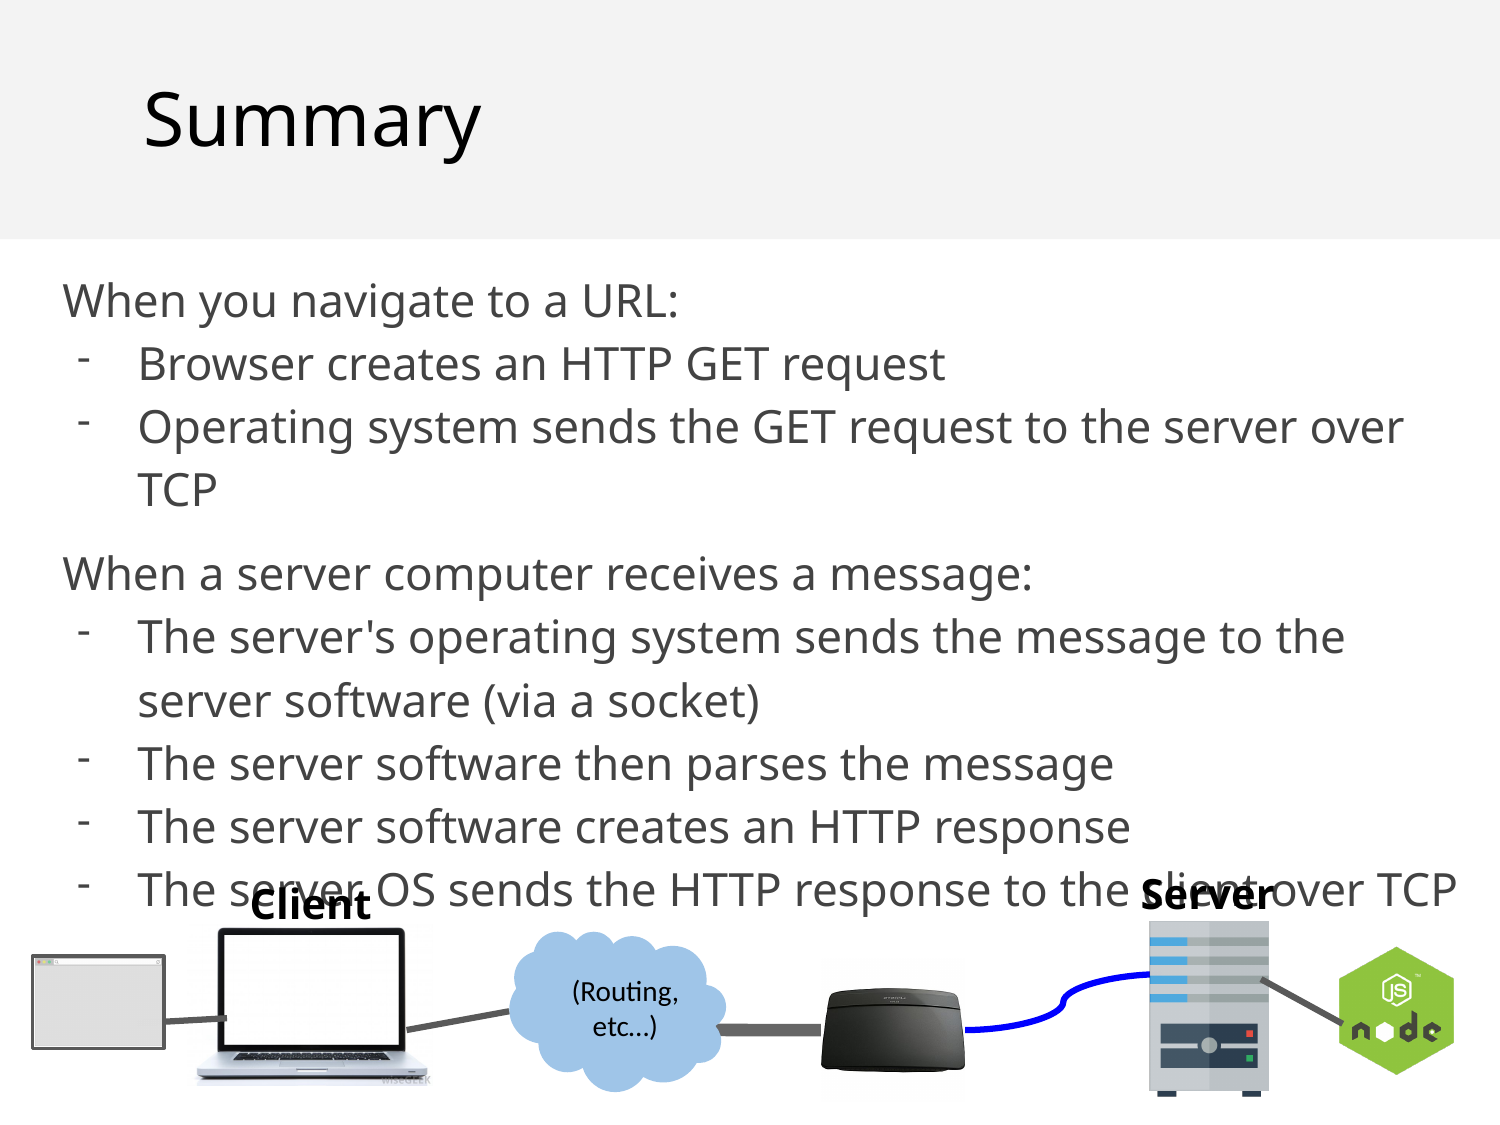

# Summary
When you navigate to a URL:
Browser creates an HTTP GET request
Operating system sends the GET request to the server over TCP
When a server computer receives a message:
The server's operating system sends the message to the server software (via a socket)
The server software then parses the message
The server software creates an HTTP response
The server OS sends the HTTP response to the client over TCP
Server
Client
(Routing, etc…)